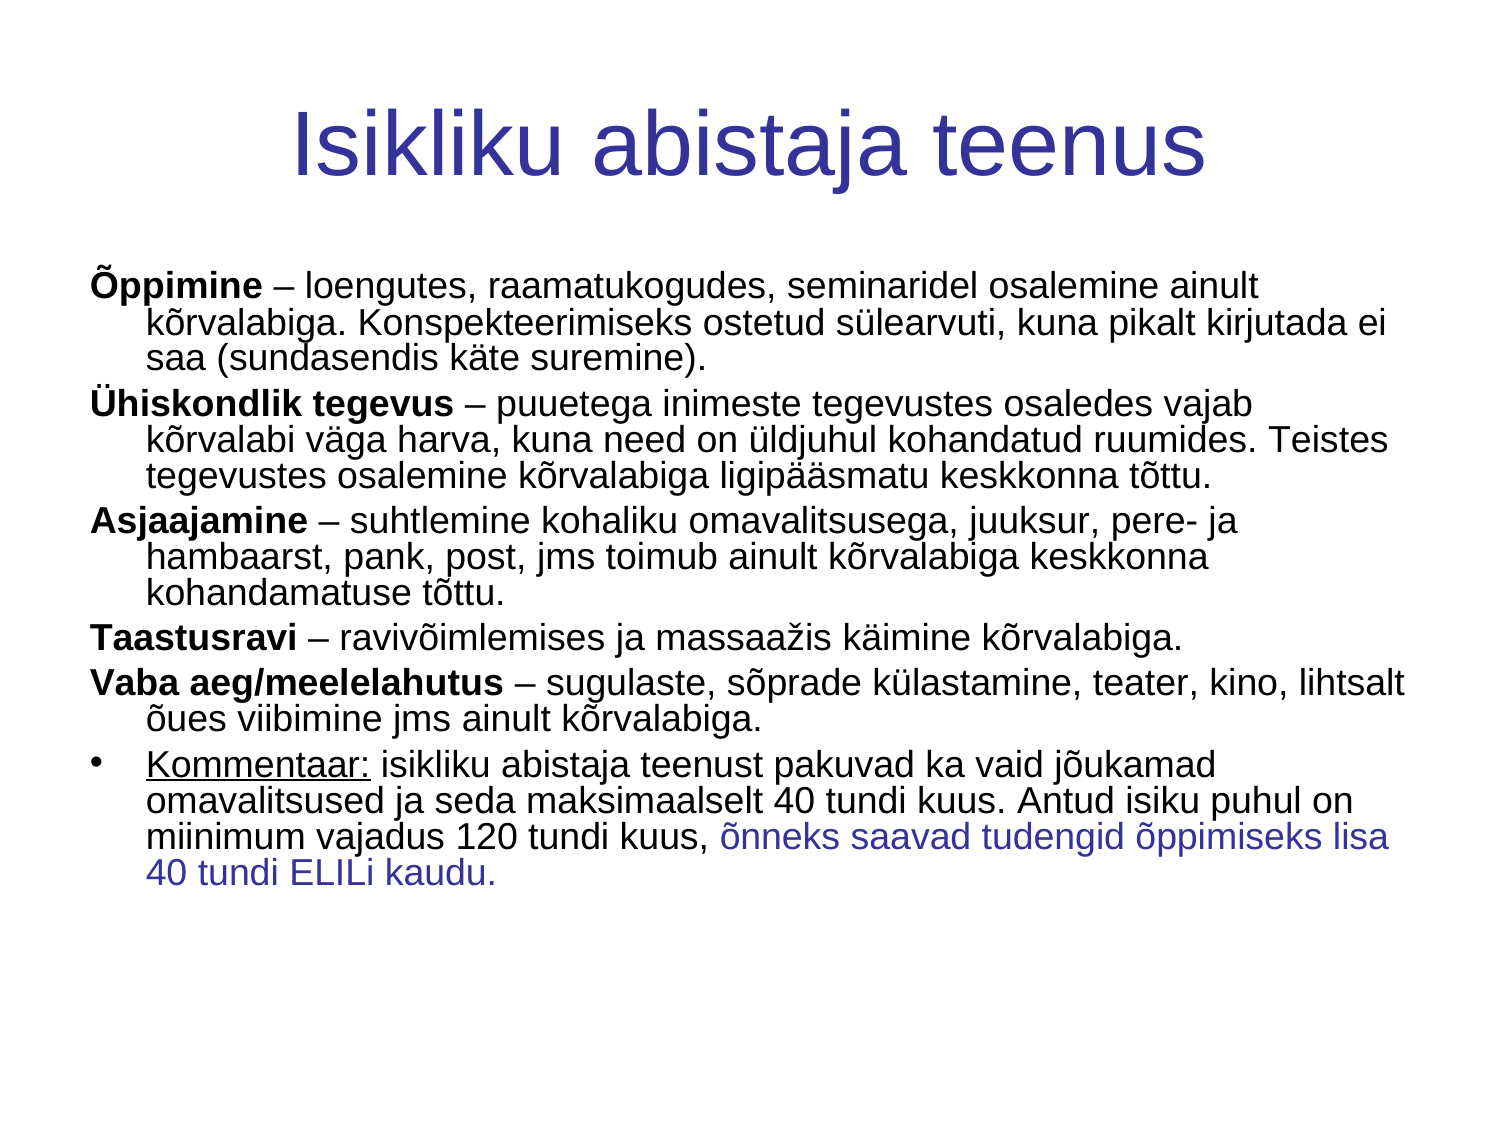

# Isikliku abistaja teenus
Õppimine – loengutes, raamatukogudes, seminaridel osalemine ainult kõrvalabiga. Konspekteerimiseks ostetud sülearvuti, kuna pikalt kirjutada ei saa (sundasendis käte suremine).
Ühiskondlik tegevus – puuetega inimeste tegevustes osaledes vajab kõrvalabi väga harva, kuna need on üldjuhul kohandatud ruumides. Teistes tegevustes osalemine kõrvalabiga ligipääsmatu keskkonna tõttu.
Asjaajamine – suhtlemine kohaliku omavalitsusega, juuksur, pere- ja hambaarst, pank, post, jms toimub ainult kõrvalabiga keskkonna kohandamatuse tõttu.
Taastusravi – ravivõimlemises ja massaažis käimine kõrvalabiga.
Vaba aeg/meelelahutus – sugulaste, sõprade külastamine, teater, kino, lihtsalt õues viibimine jms ainult kõrvalabiga.
Kommentaar: isikliku abistaja teenust pakuvad ka vaid jõukamad omavalitsused ja seda maksimaalselt 40 tundi kuus. Antud isiku puhul on miinimum vajadus 120 tundi kuus, õnneks saavad tudengid õppimiseks lisa 40 tundi ELILi kaudu.